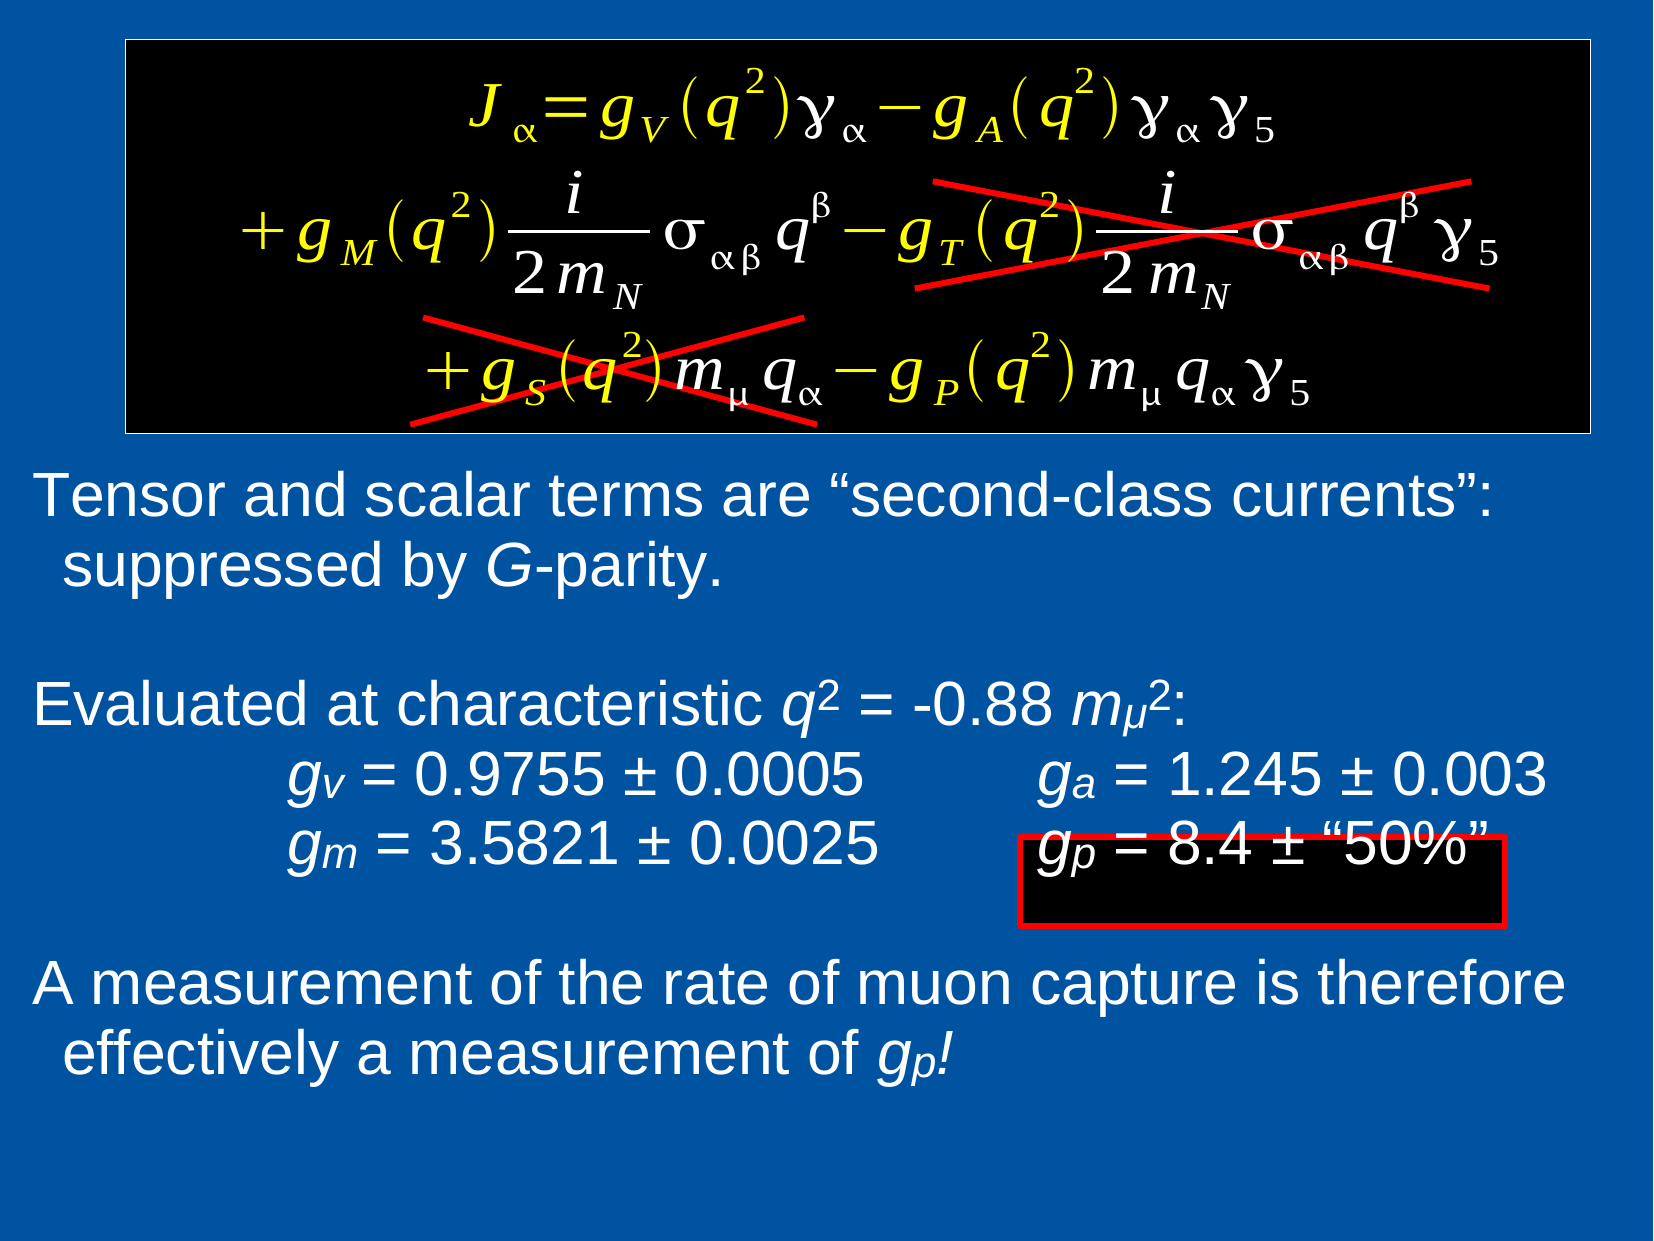

Tensor and scalar terms are “second-class currents”: suppressed by G-parity.
Evaluated at characteristic q2 = -0.88 mμ2:
			gv = 0.9755 ± 0.0005 			ga = 1.245 ± 0.003
			gm = 3.5821 ± 0.0025 		gp = 8.4 ± “50%”
A measurement of the rate of muon capture is therefore effectively a measurement of gp!